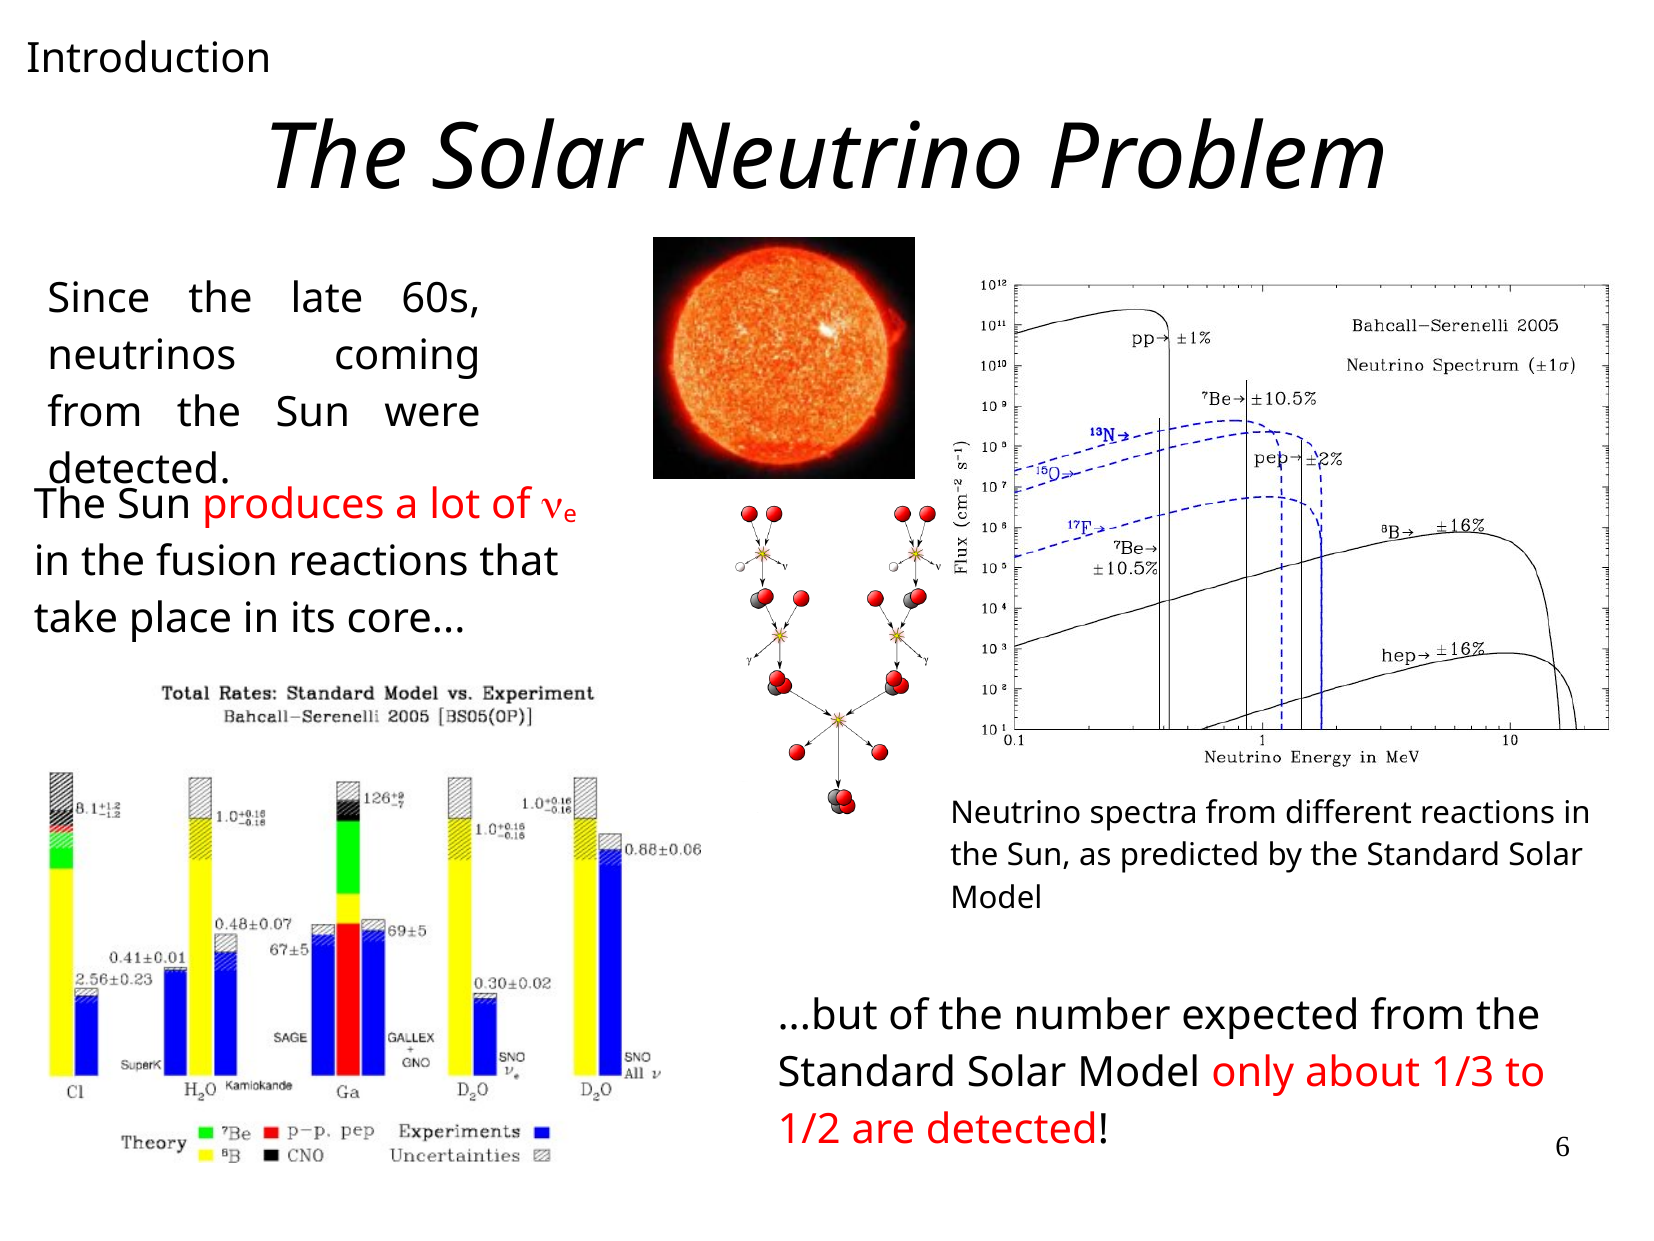

Introduction
# The Solar Neutrino Problem
Since the late 60s, neutrinos coming from the Sun were detected.
The Sun produces a lot of ne in the fusion reactions that take place in its core...
Neutrino spectra from different reactions in the Sun, as predicted by the Standard Solar Model
...but of the number expected from the Standard Solar Model only about 1/3 to 1/2 are detected!
6